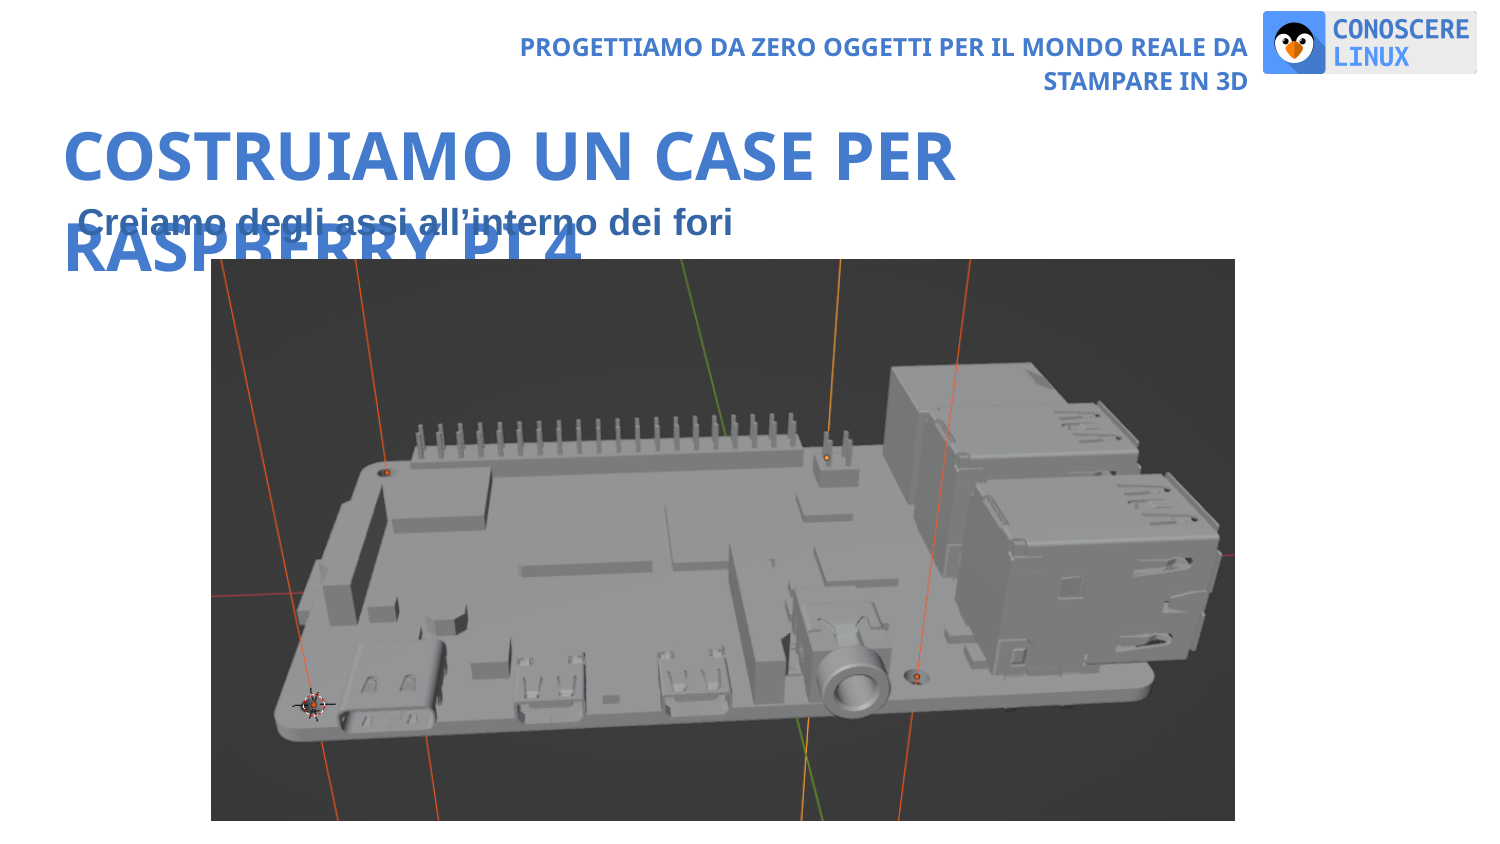

PROGETTIAMO DA ZERO OGGETTI PER IL MONDO REALE DA STAMPARE IN 3D
COSTRUIAMO UN CASE PER RASPBERRY PI 4
# Creiamo degli assi all’interno dei fori